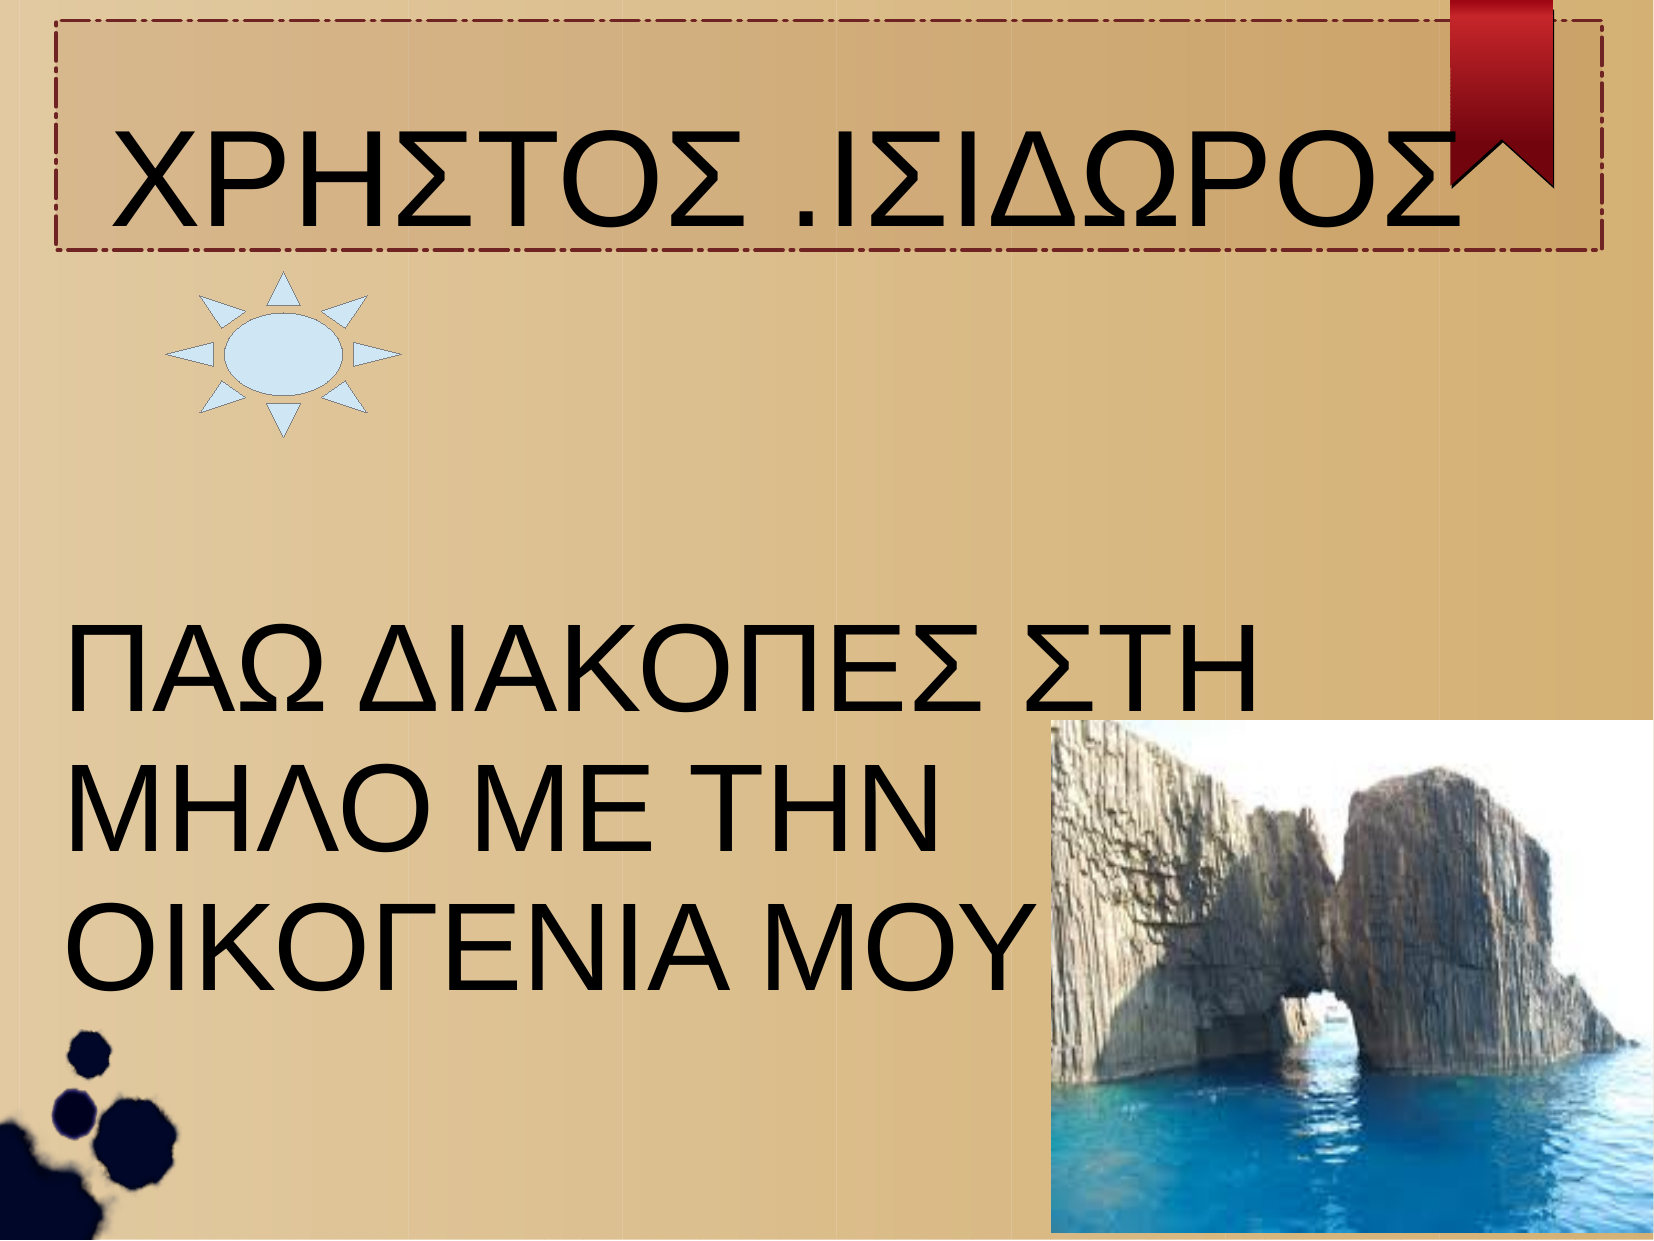

ΧΡΗΣΤΟΣ .ΙΣΙΔΩΡΟΣ
ΠΑΩ ΔΙΑΚΟΠΕΣ ΣΤΗ ΜΗΛΟ ΜΕ ΤΗΝ ΟΙΚΟΓΕΝΙΑ ΜΟΥ